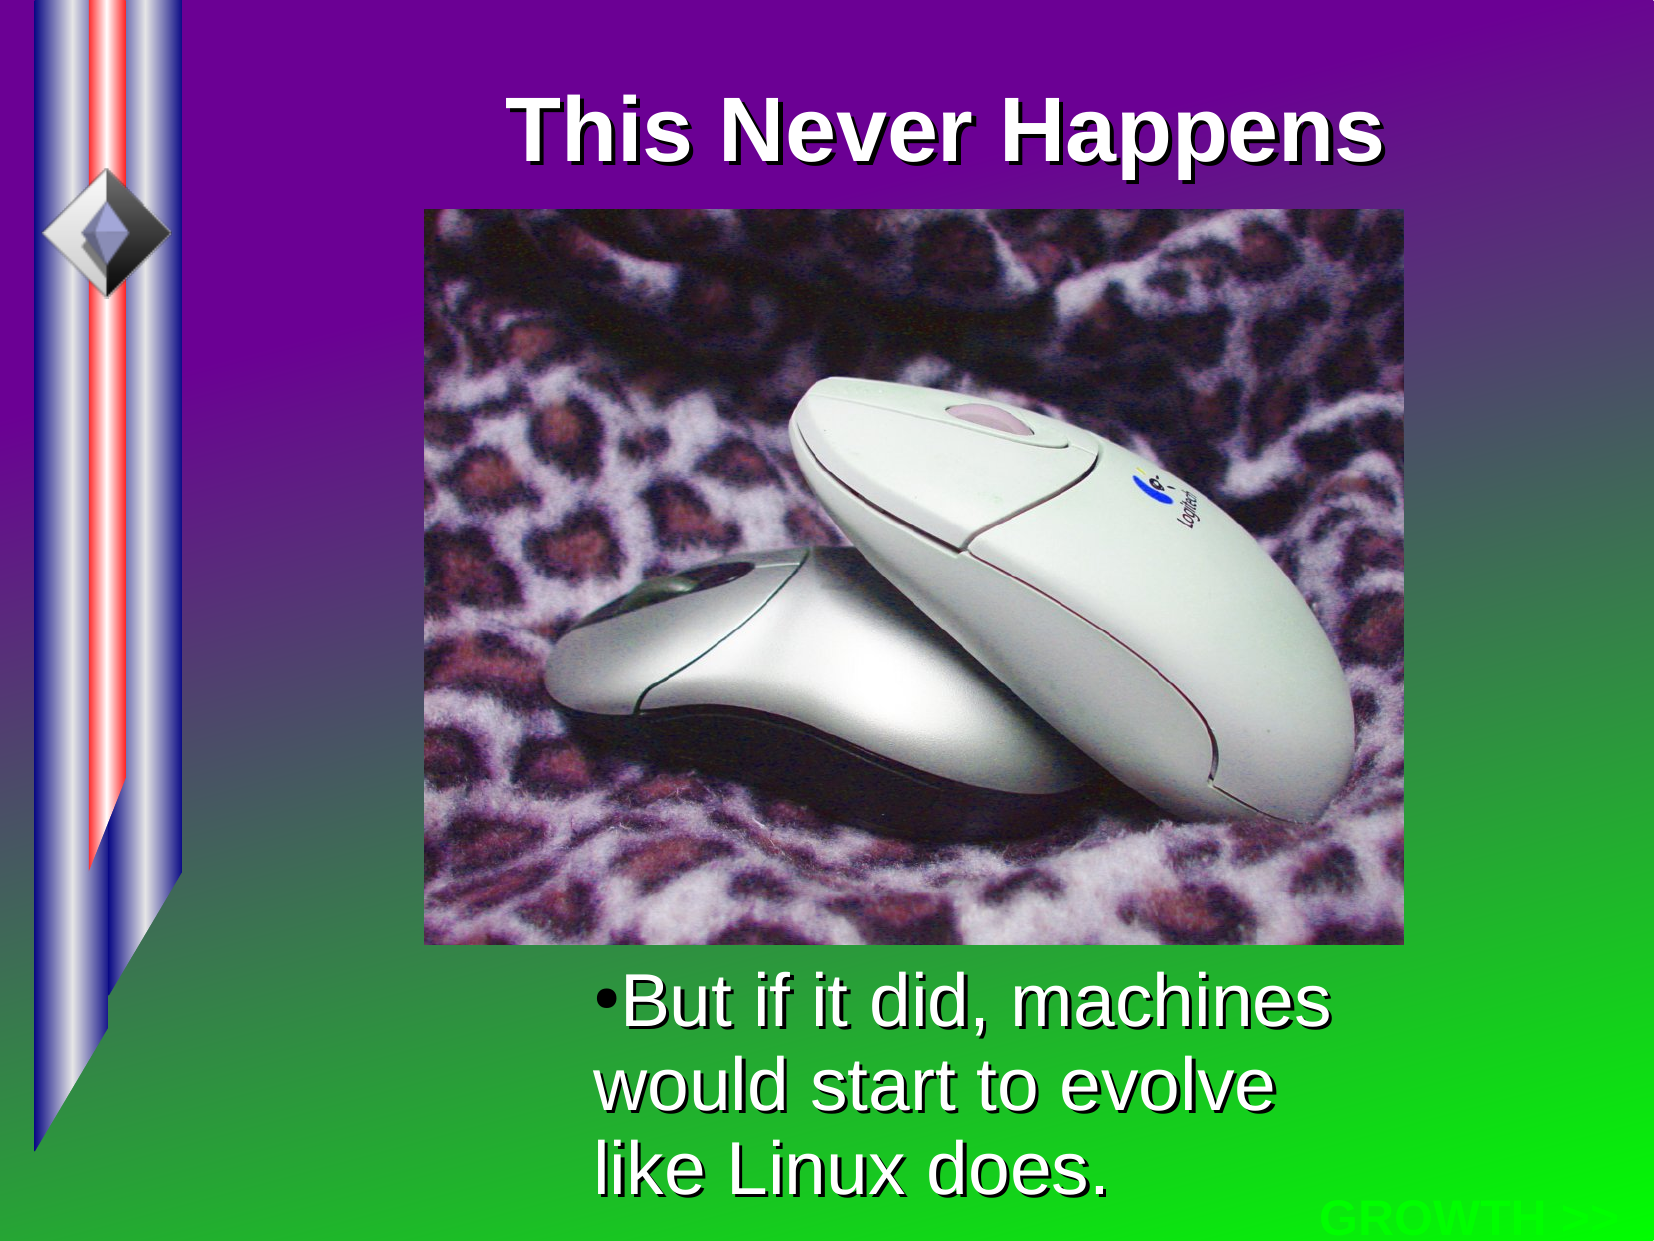

# This Never Happens
But if it did, machines would start to evolve like Linux does.
GROWTH >>